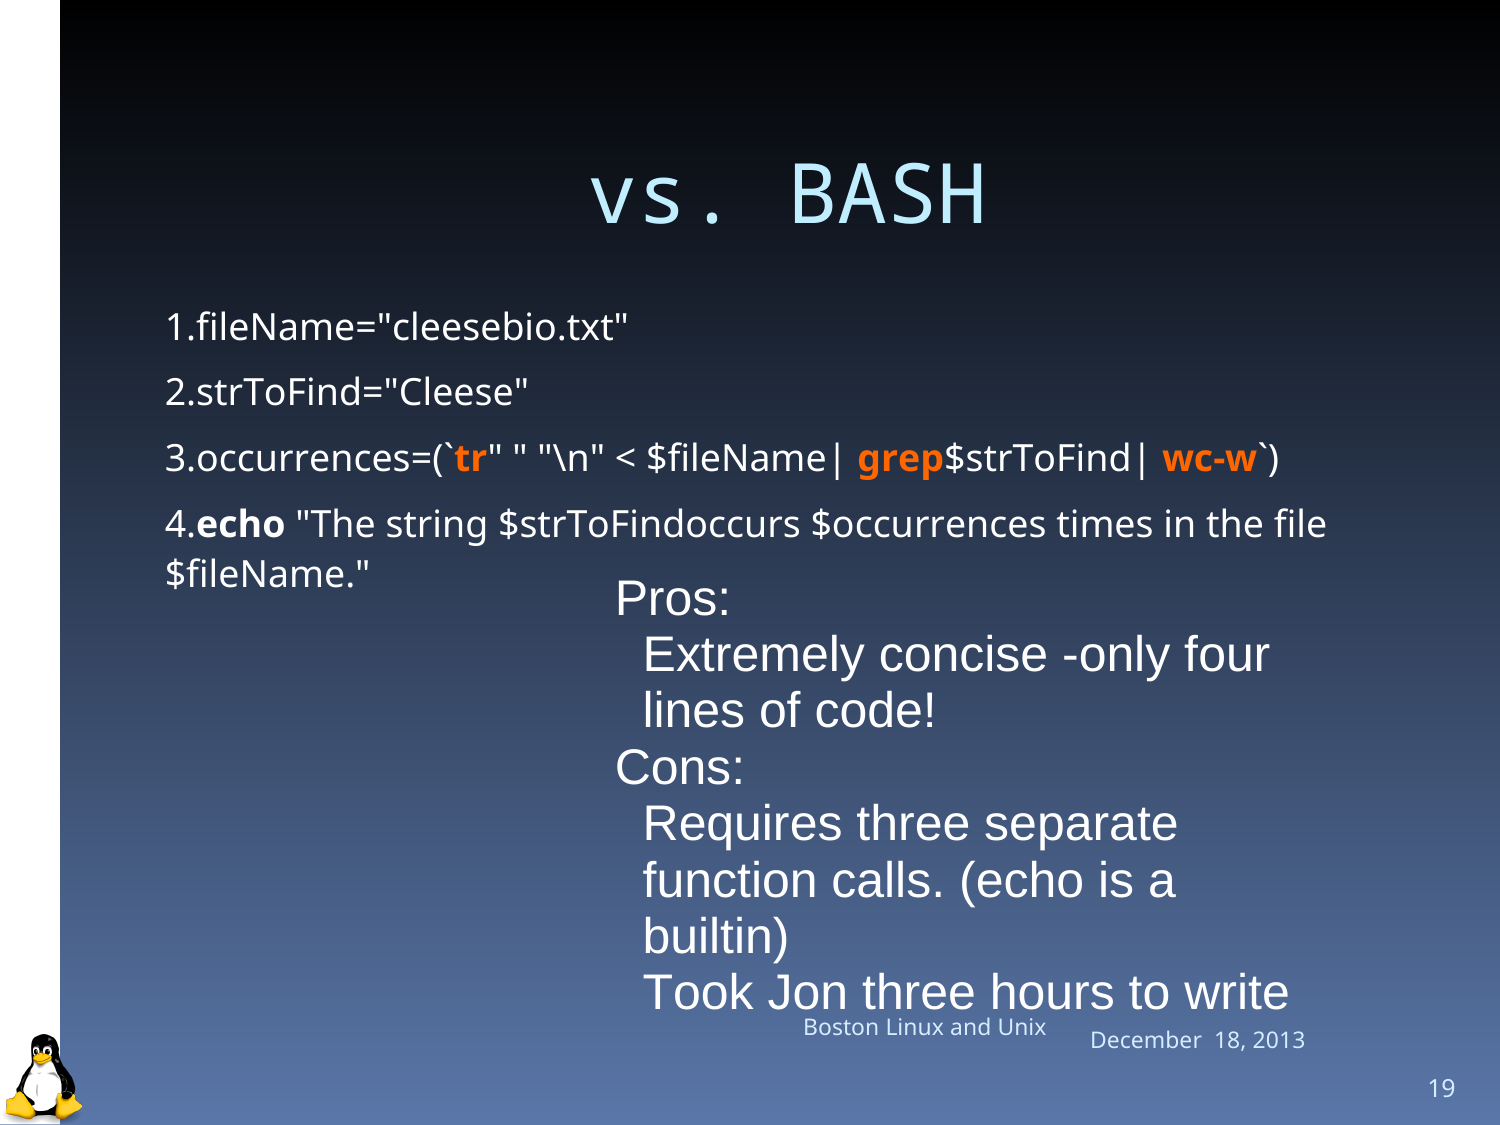

# vs. BASH
1.fileName="cleesebio.txt"
2.strToFind="Cleese"
3.occurrences=(`tr" " "\n" < $fileName| grep$strToFind| wc-w`)
4.echo "The string $strToFindoccurs $occurrences times in the file $fileName."
Pros:
 Extremely concise -only four lines of code!
Cons:
 Requires three separate
 function calls. (echo is a
 builtin)
 Took Jon three hours to write
December 18, 2013
19